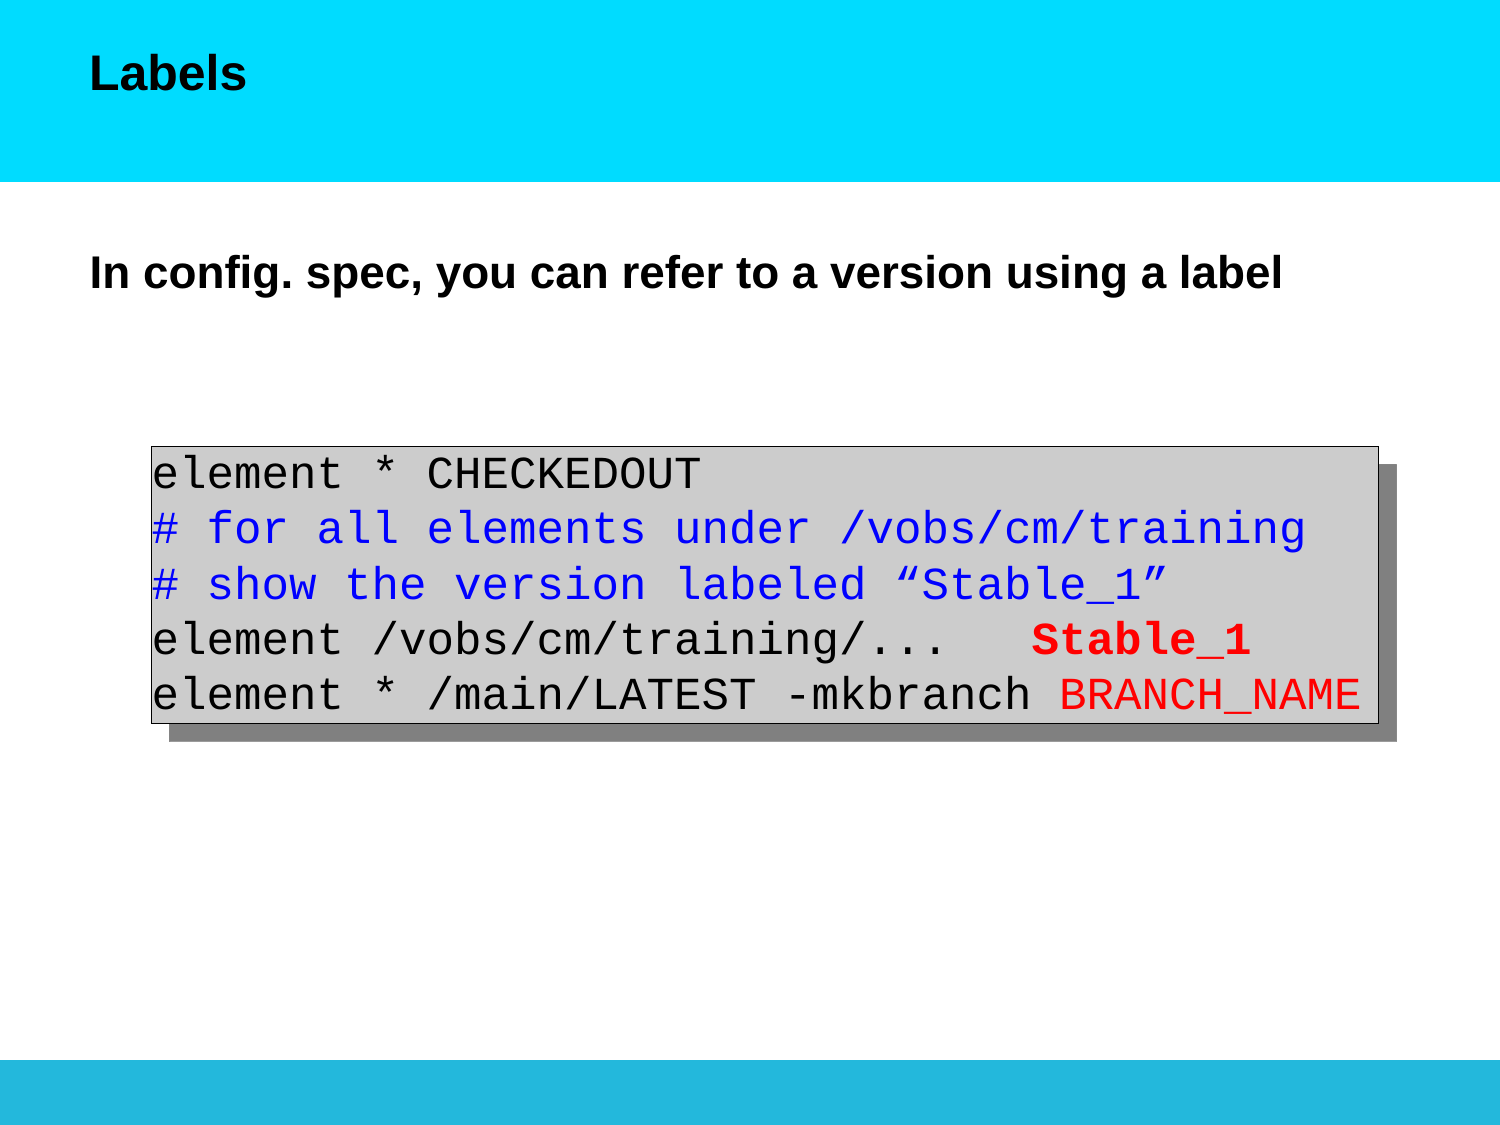

# Labels
In config. spec, you can refer to a version using a label
element * CHECKEDOUT
# for all elements under /vobs/cm/training
# show the version labeled “Stable_1”
element /vobs/cm/training/... Stable_1
element * /main/LATEST -mkbranch BRANCH_NAME